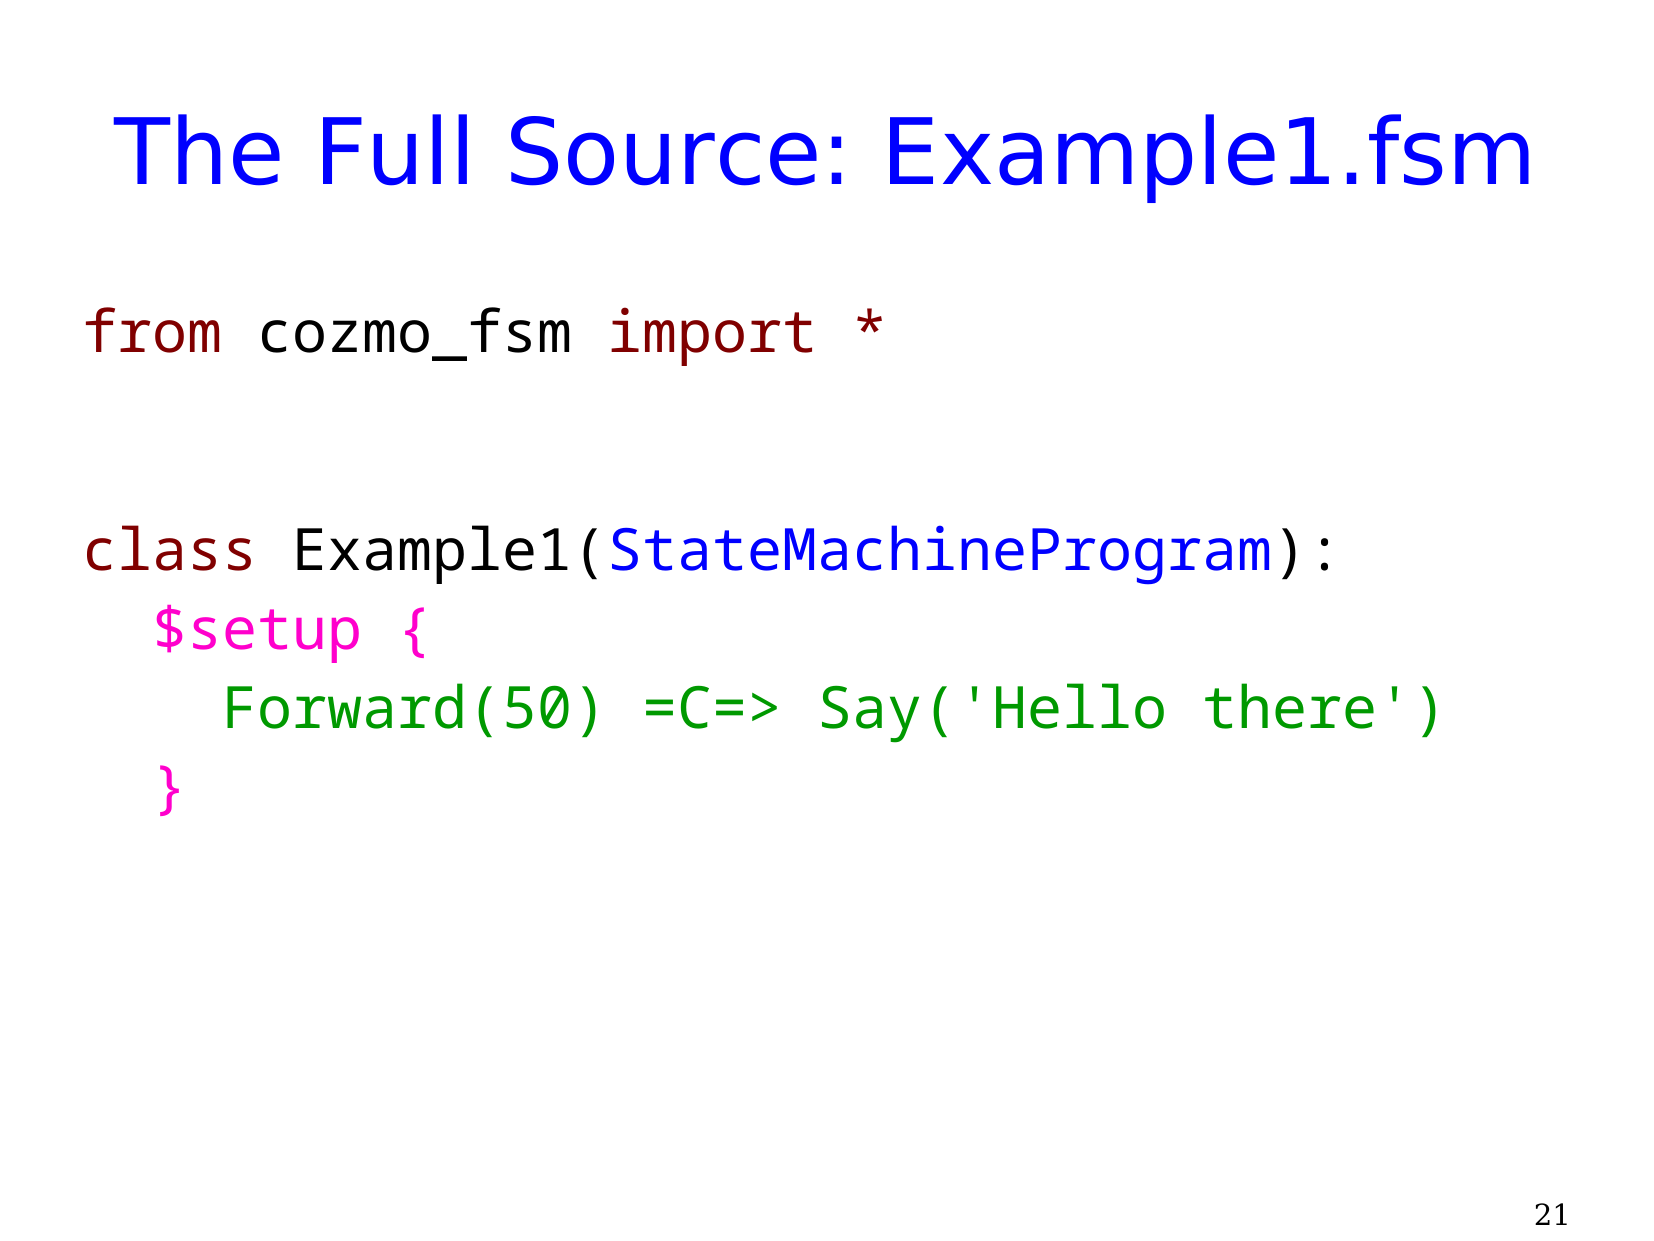

# The Full Source: Example1.fsm
from cozmo_fsm import *
class Example1(StateMachineProgram):
 $setup {
 Forward(50) =C=> Say('Hello there')
 }
21